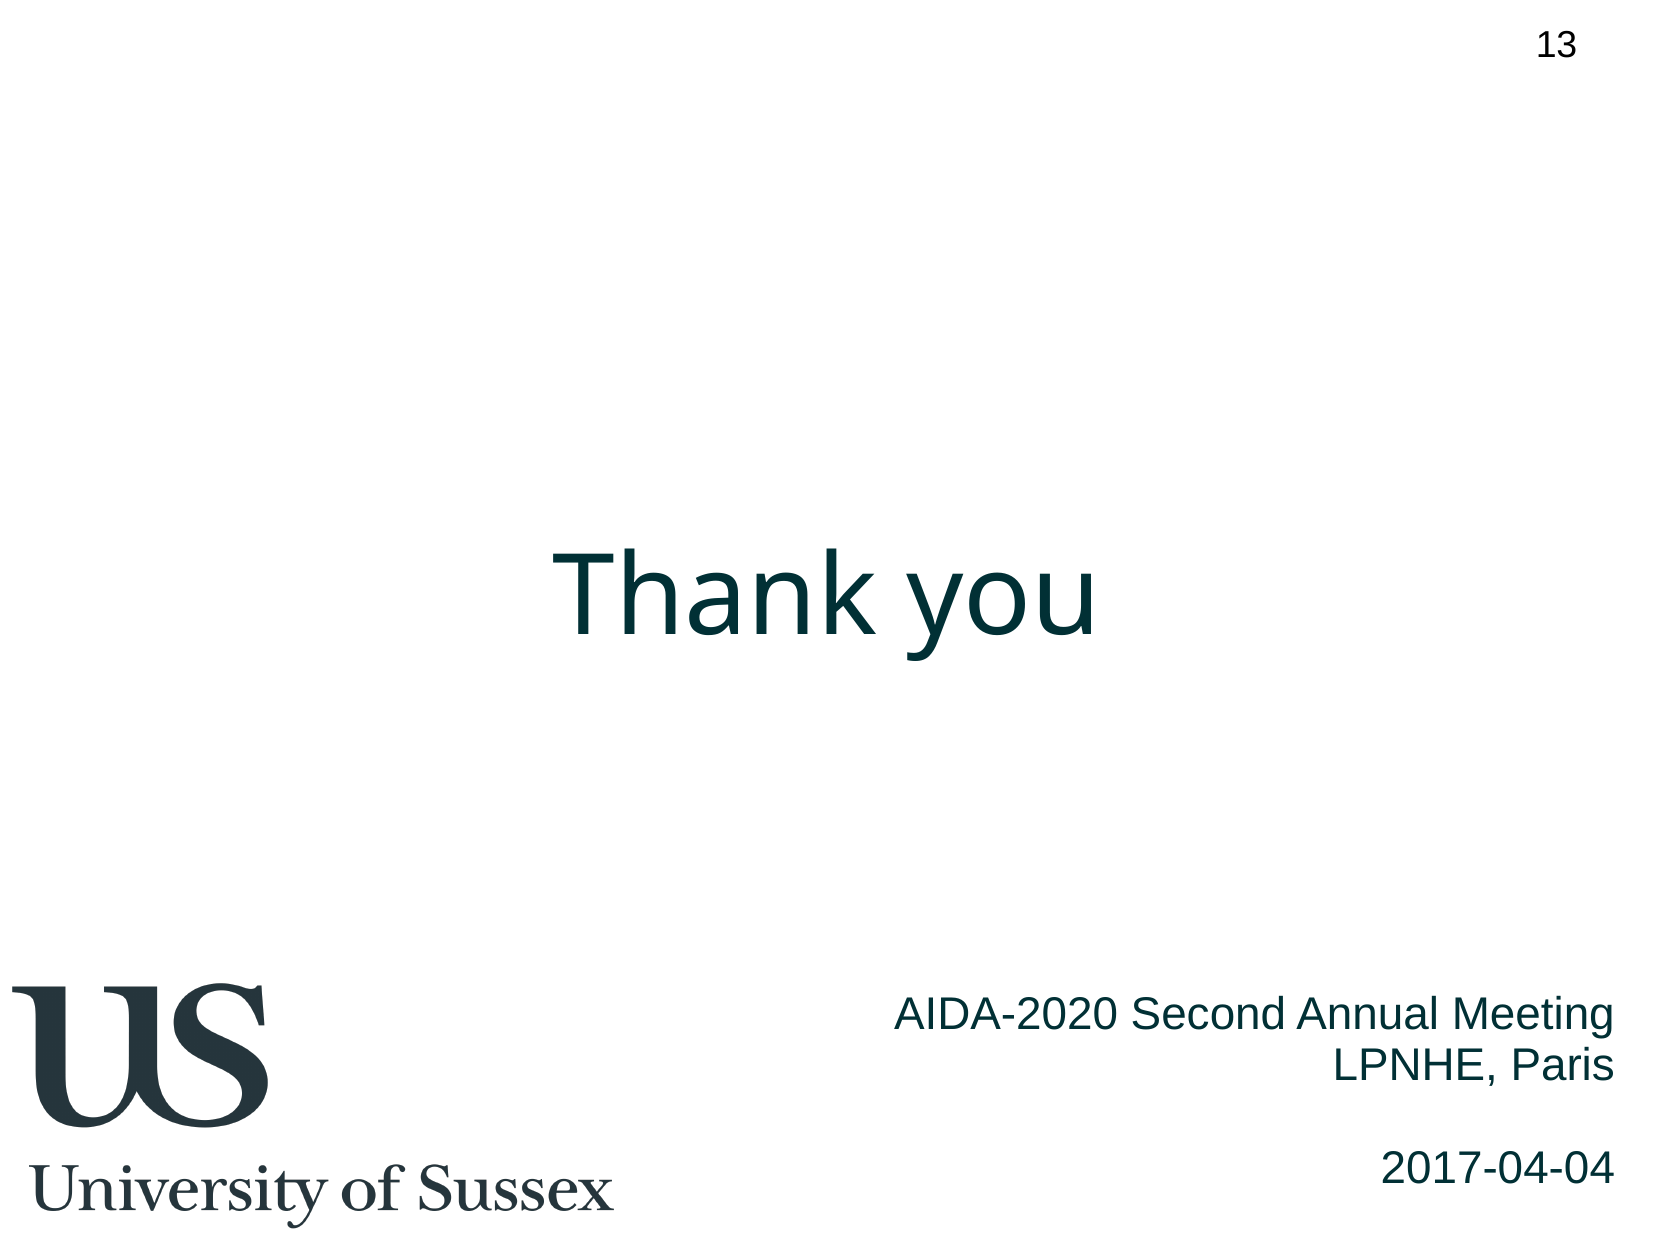

Thank you
AIDA-2020 Second Annual Meeting
LPNHE, Paris
2017-04-04